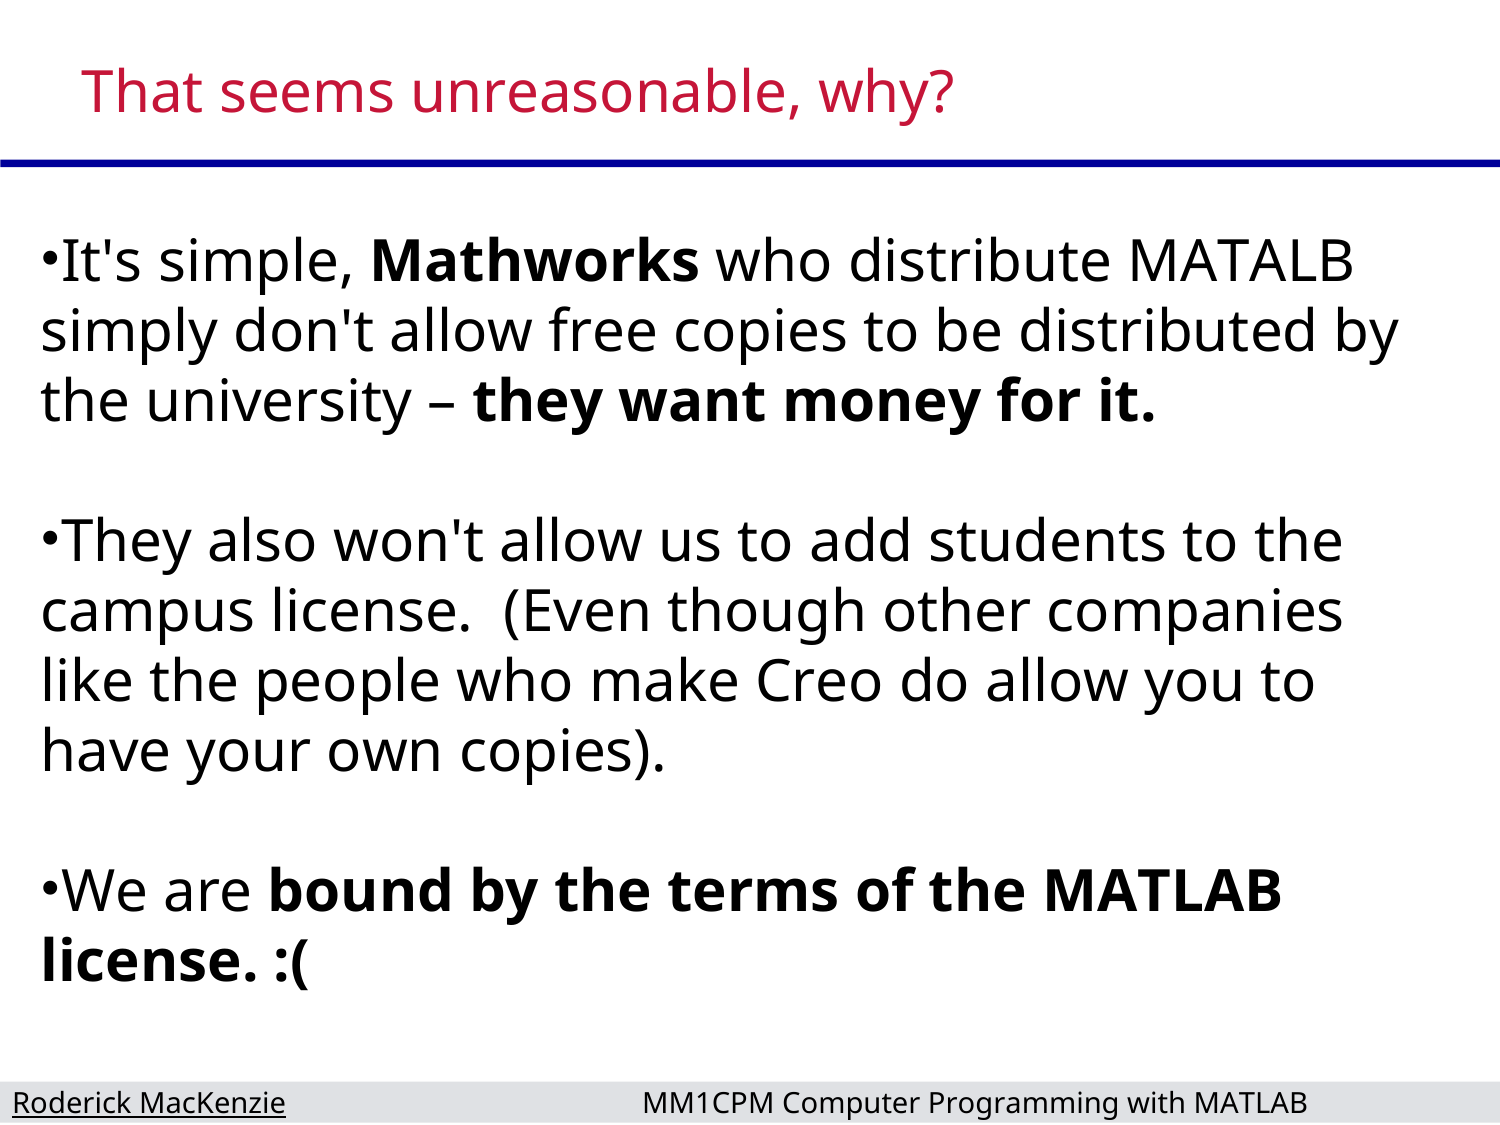

# That seems unreasonable, why?
It's simple, Mathworks who distribute MATALB simply don't allow free copies to be distributed by the university – they want money for it.
They also won't allow us to add students to the campus license. (Even though other companies like the people who make Creo do allow you to have your own copies).
We are bound by the terms of the MATLAB license. :(